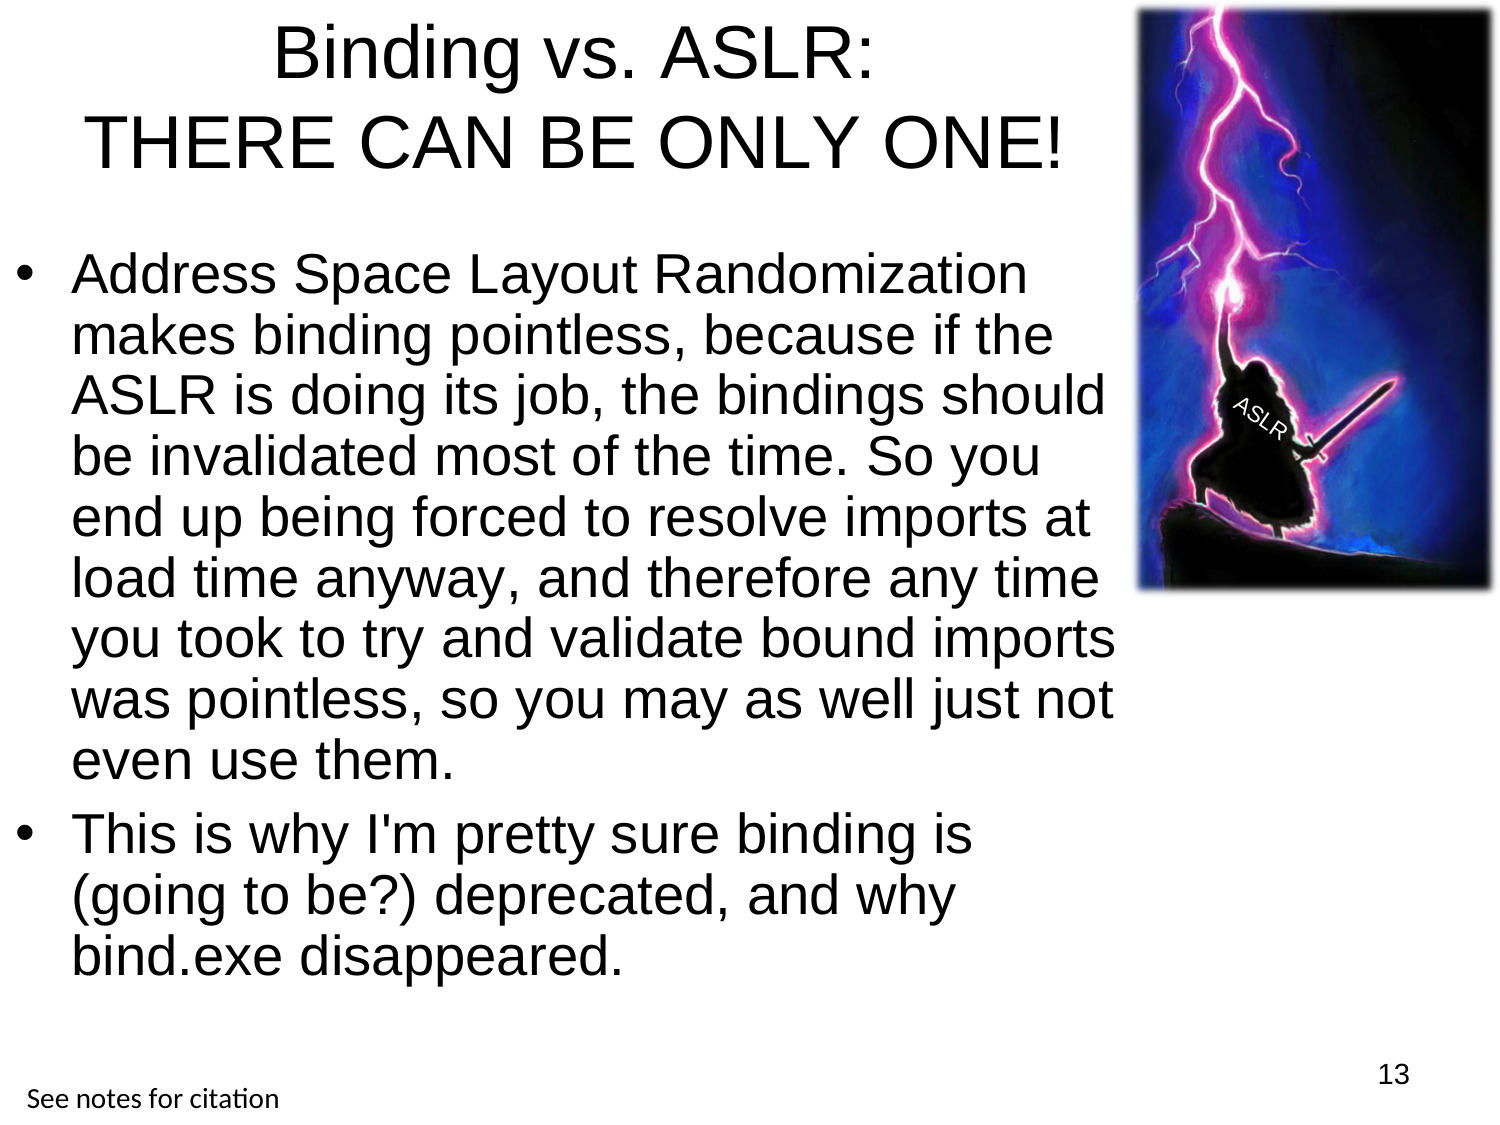

# Binding vs. ASLR: THERE CAN BE ONLY ONE!
Address Space Layout Randomization makes binding pointless, because if the ASLR is doing its job, the bindings should be invalidated most of the time. So you end up being forced to resolve imports at load time anyway, and therefore any time you took to try and validate bound imports was pointless, so you may as well just not even use them.
This is why I'm pretty sure binding is (going to be?) deprecated, and why bind.exe disappeared.
ASLR
See notes for citation